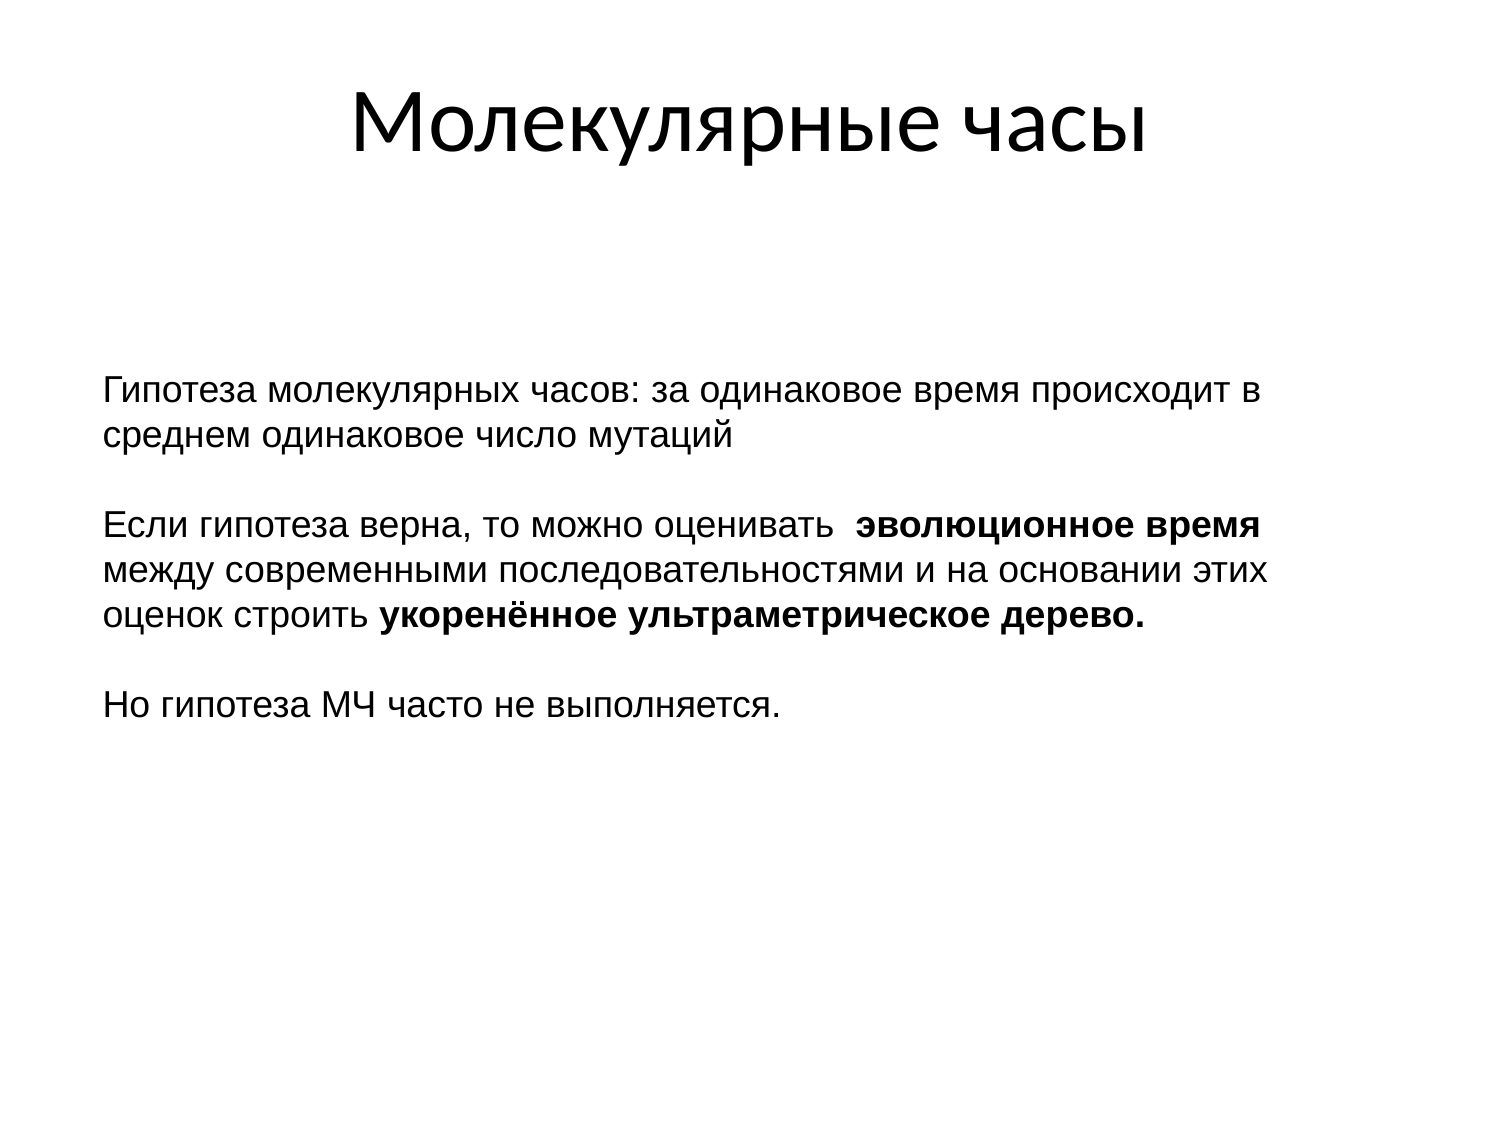

# Молекулярные часы
Гипотеза молекулярных часов: за одинаковое время происходит в среднем одинаковое число мутаций
Если гипотеза верна, то можно оценивать эволюционное время между современными последовательностями и на основании этих оценок строить укоренённое ультраметрическое дерево.
Но гипотеза МЧ часто не выполняется.